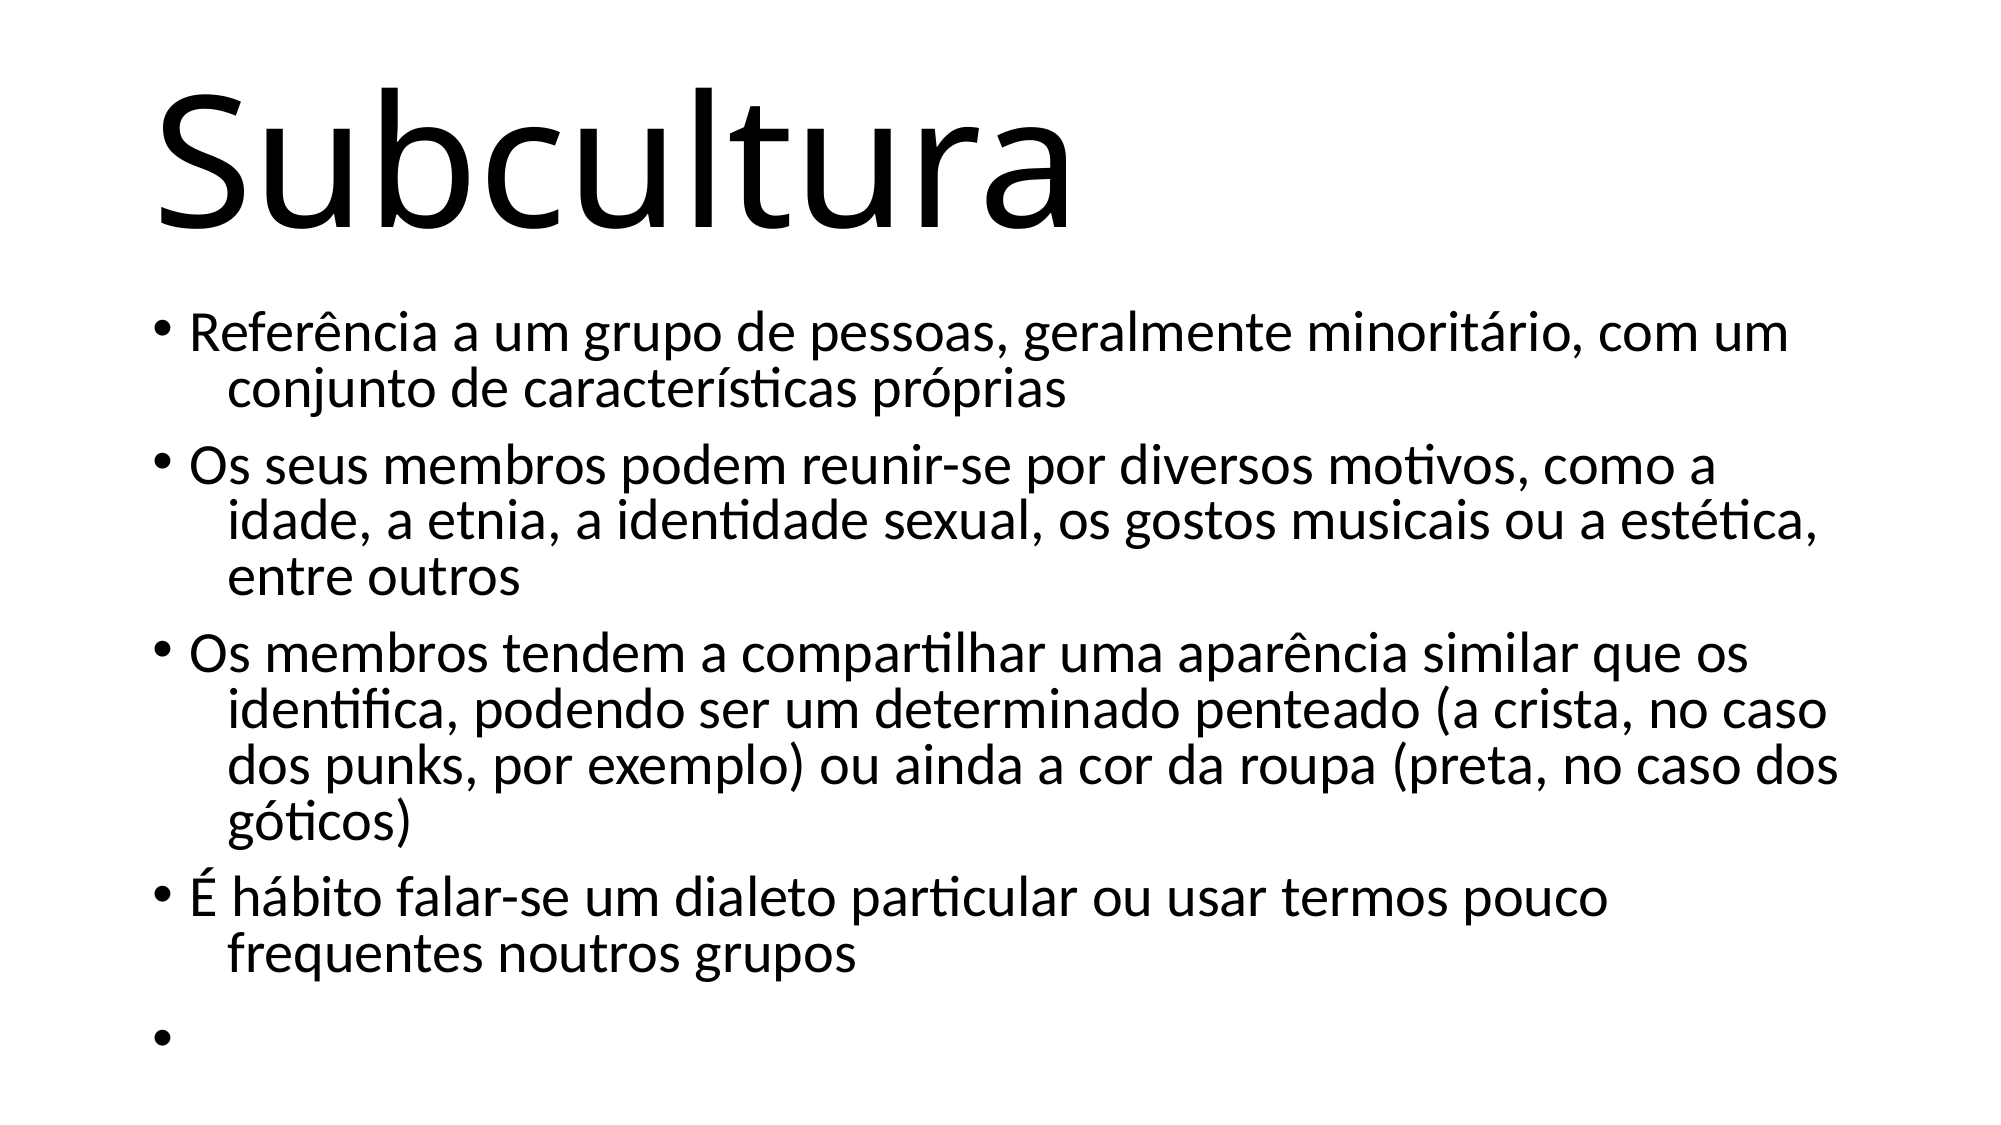

# Subcultura
Referência a um grupo de pessoas, geralmente minoritário, com um conjunto de características próprias
Os seus membros podem reunir-se por diversos motivos, como a idade, a etnia, a identidade sexual, os gostos musicais ou a estética, entre outros
Os membros tendem a compartilhar uma aparência similar que os identifica, podendo ser um determinado penteado (a crista, no caso dos punks, por exemplo) ou ainda a cor da roupa (preta, no caso dos góticos)
É hábito falar-se um dialeto particular ou usar termos pouco frequentes noutros grupos